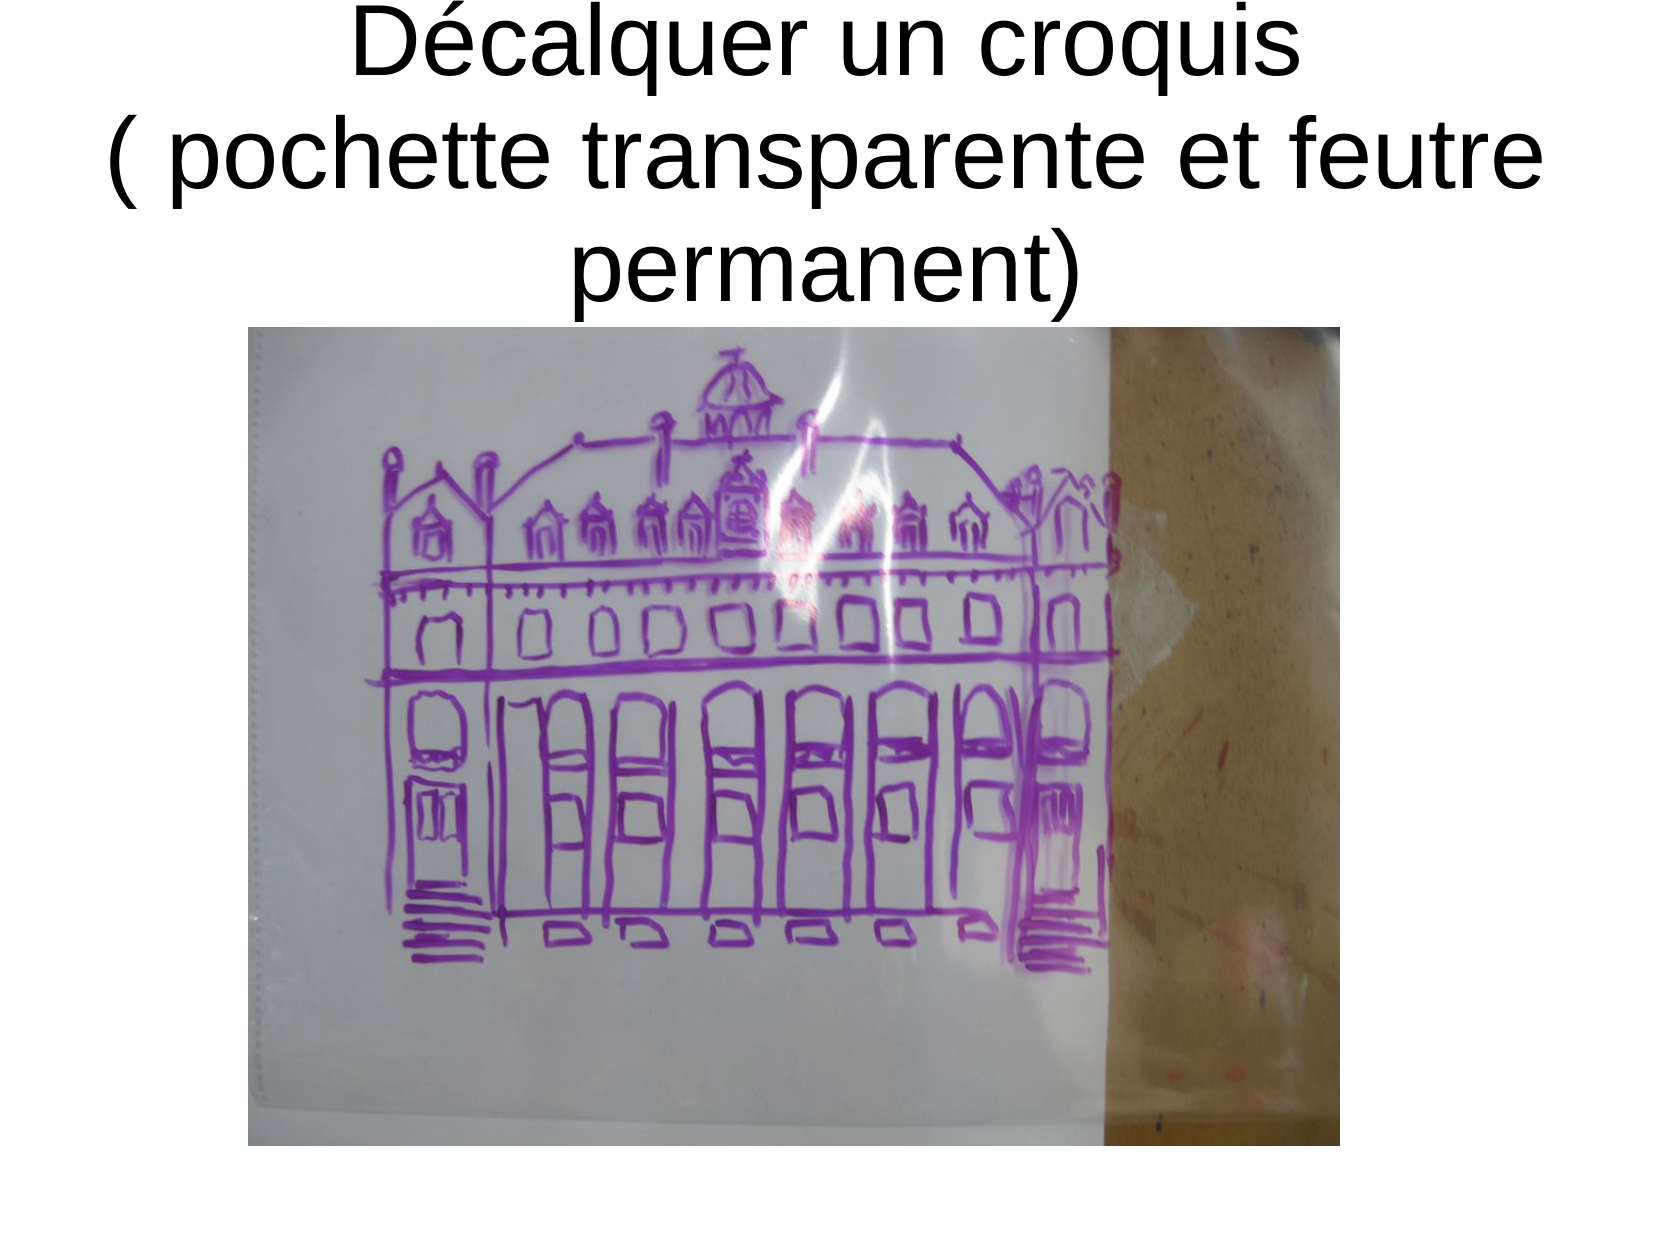

# Décalquer un croquis ( pochette transparente et feutre permanent)